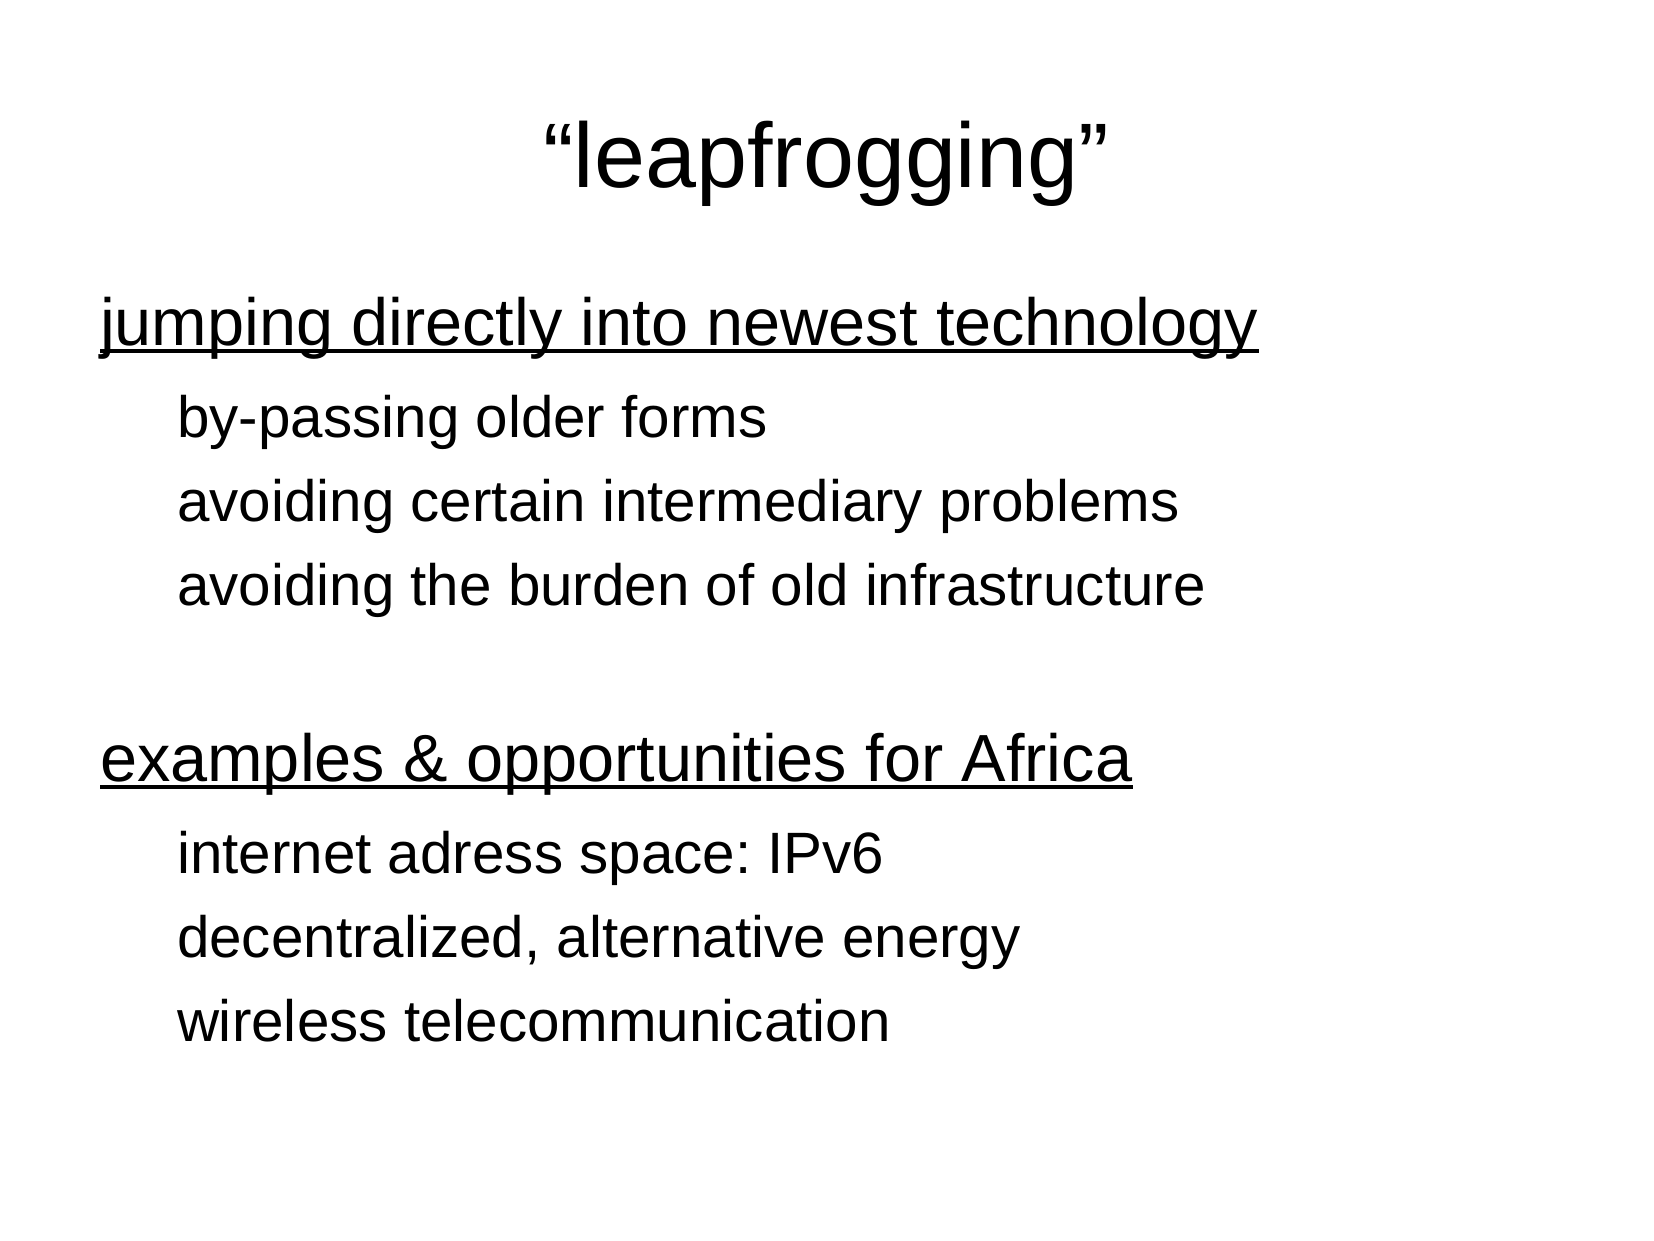

# “leapfrogging”
jumping directly into newest technology
by-passing older forms
avoiding certain intermediary problems
avoiding the burden of old infrastructure
examples & opportunities for Africa
internet adress space: IPv6
decentralized, alternative energy
wireless telecommunication